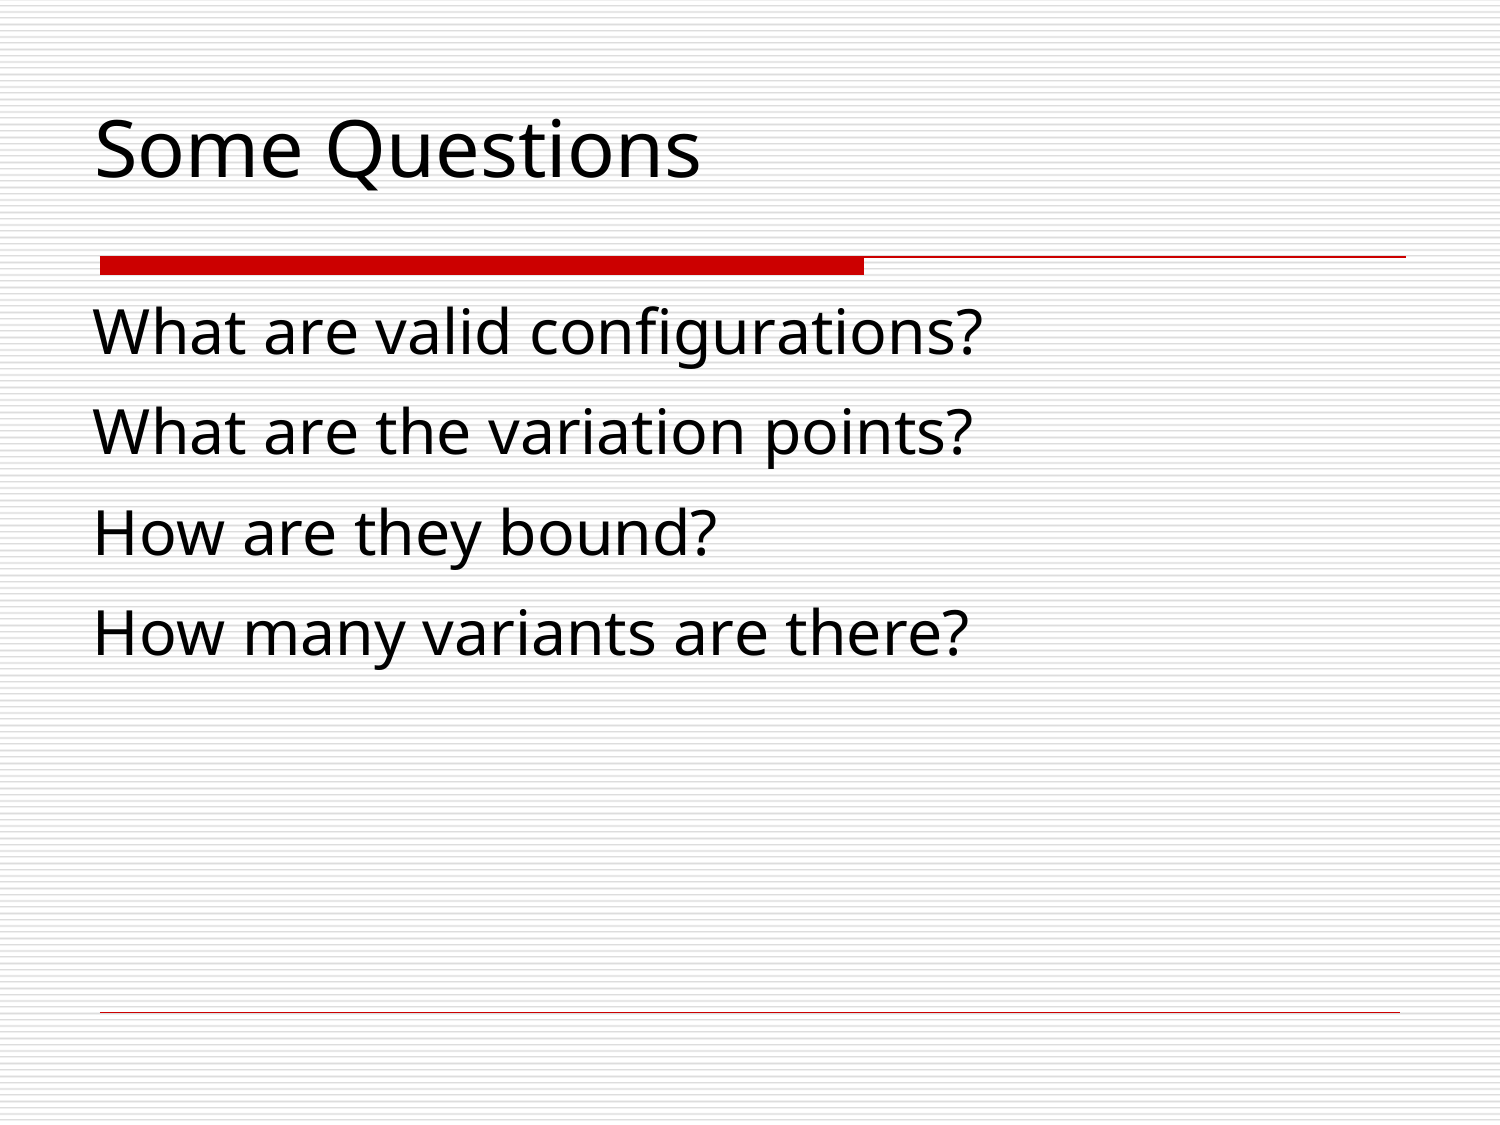

# Some Questions
What are valid configurations?
What are the variation points?
How are they bound?
How many variants are there?